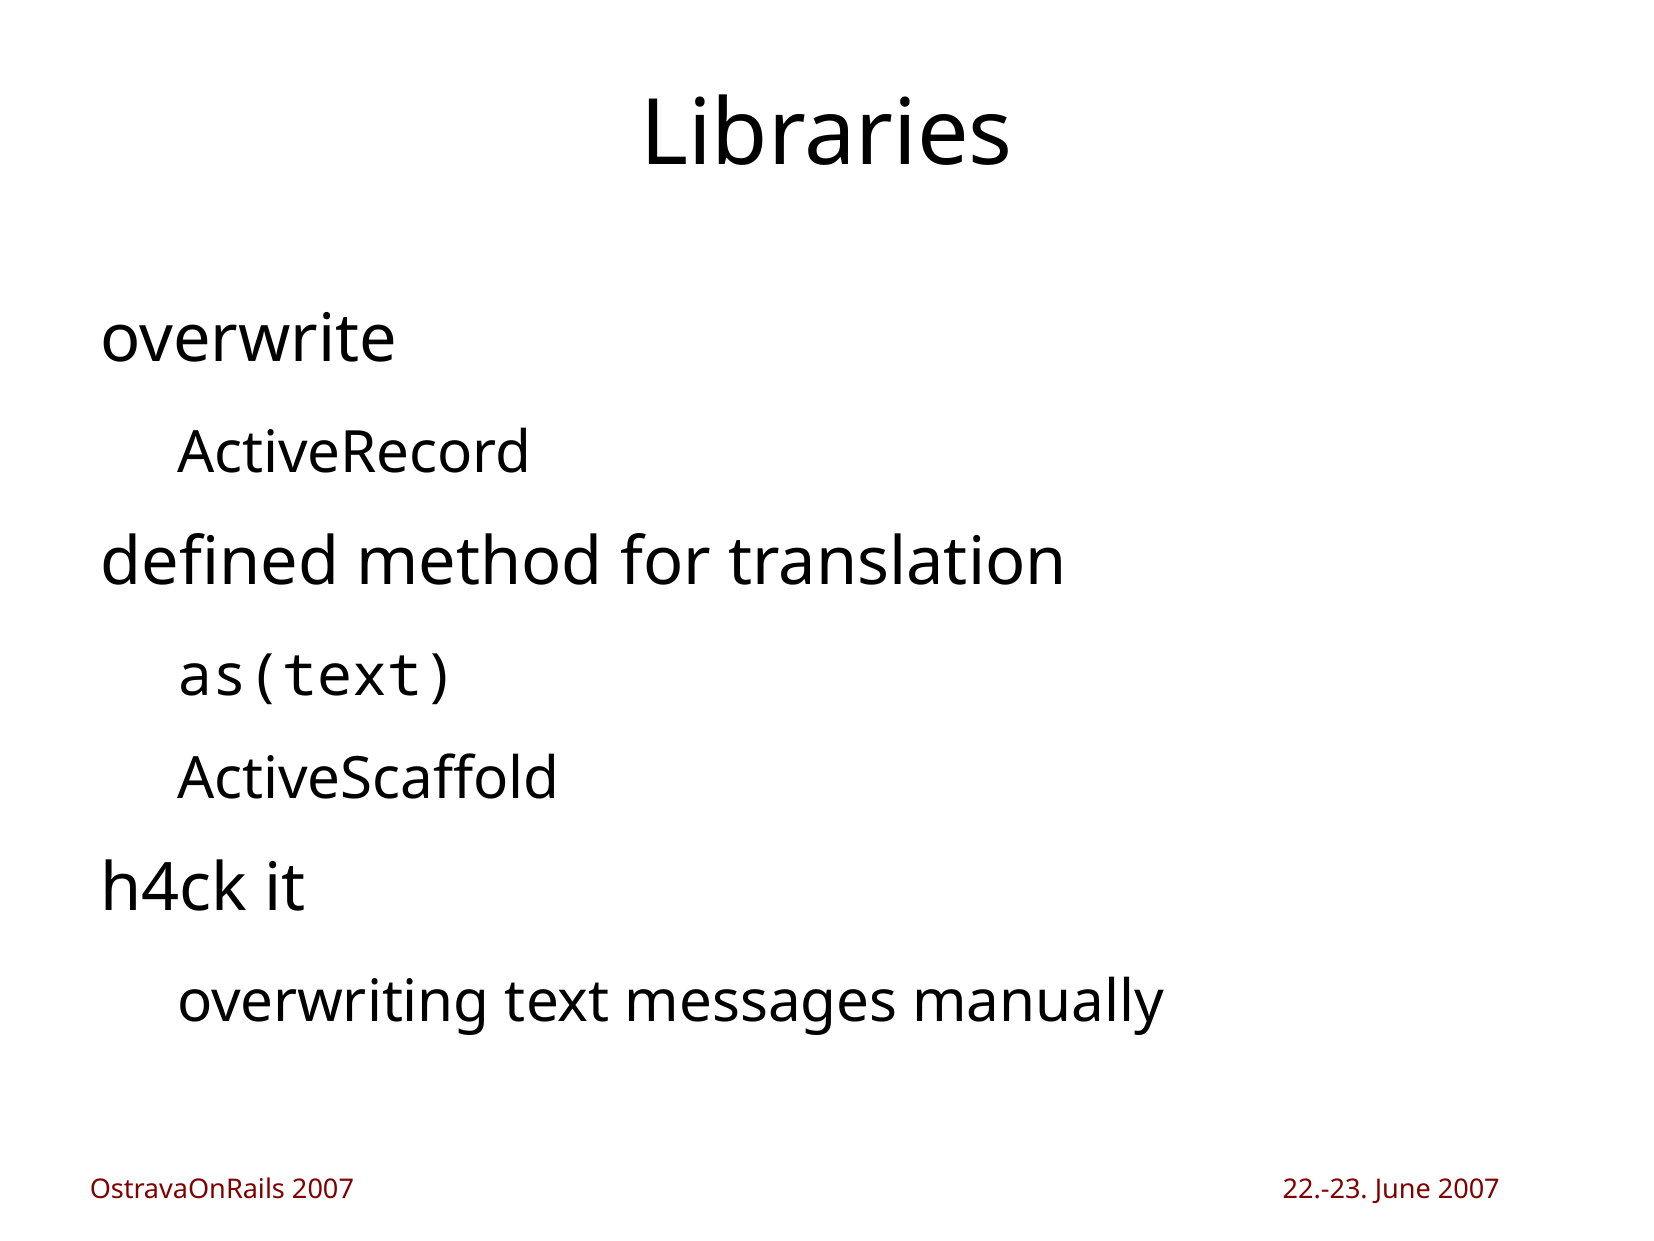

# Libraries
overwrite
ActiveRecord
defined method for translation
as(text)
ActiveScaffold
h4ck it
overwriting text messages manually